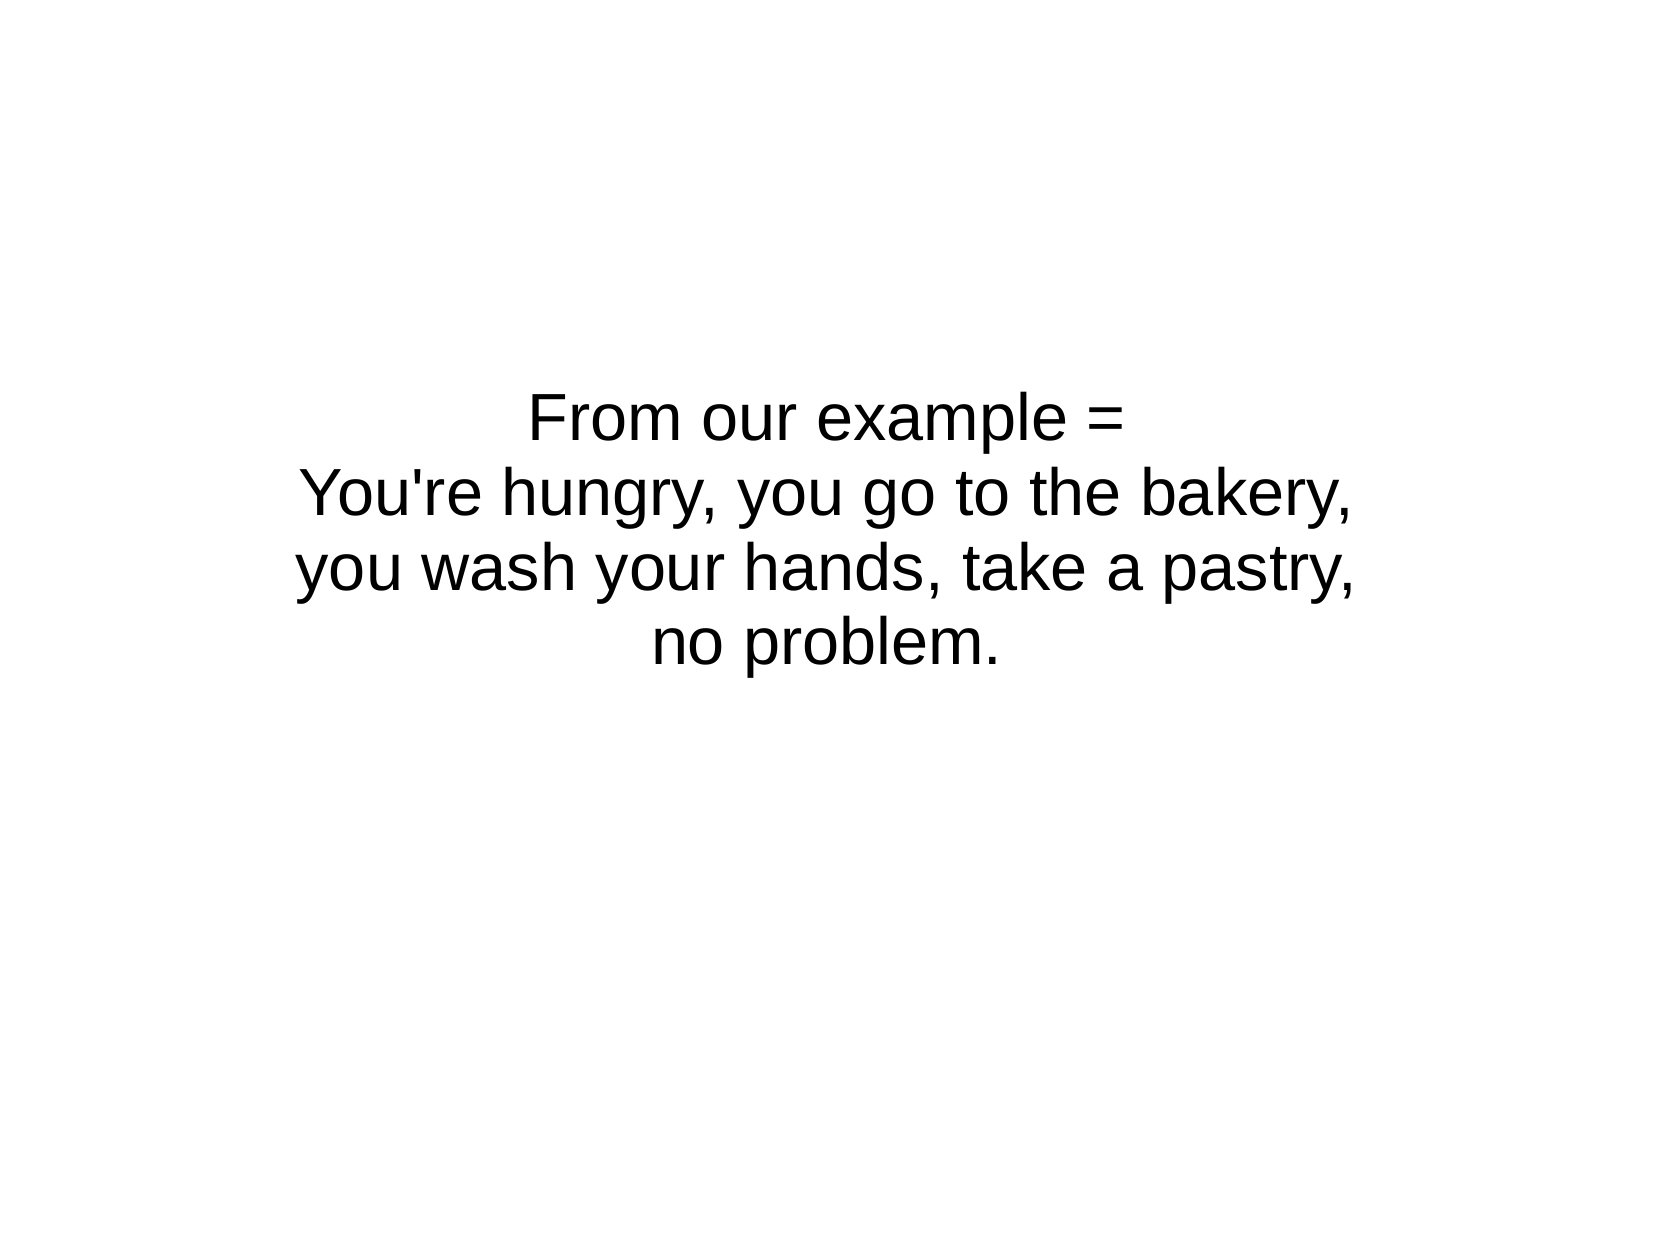

# From our example =
You're hungry, you go to the bakery,
you wash your hands, take a pastry,
no problem.